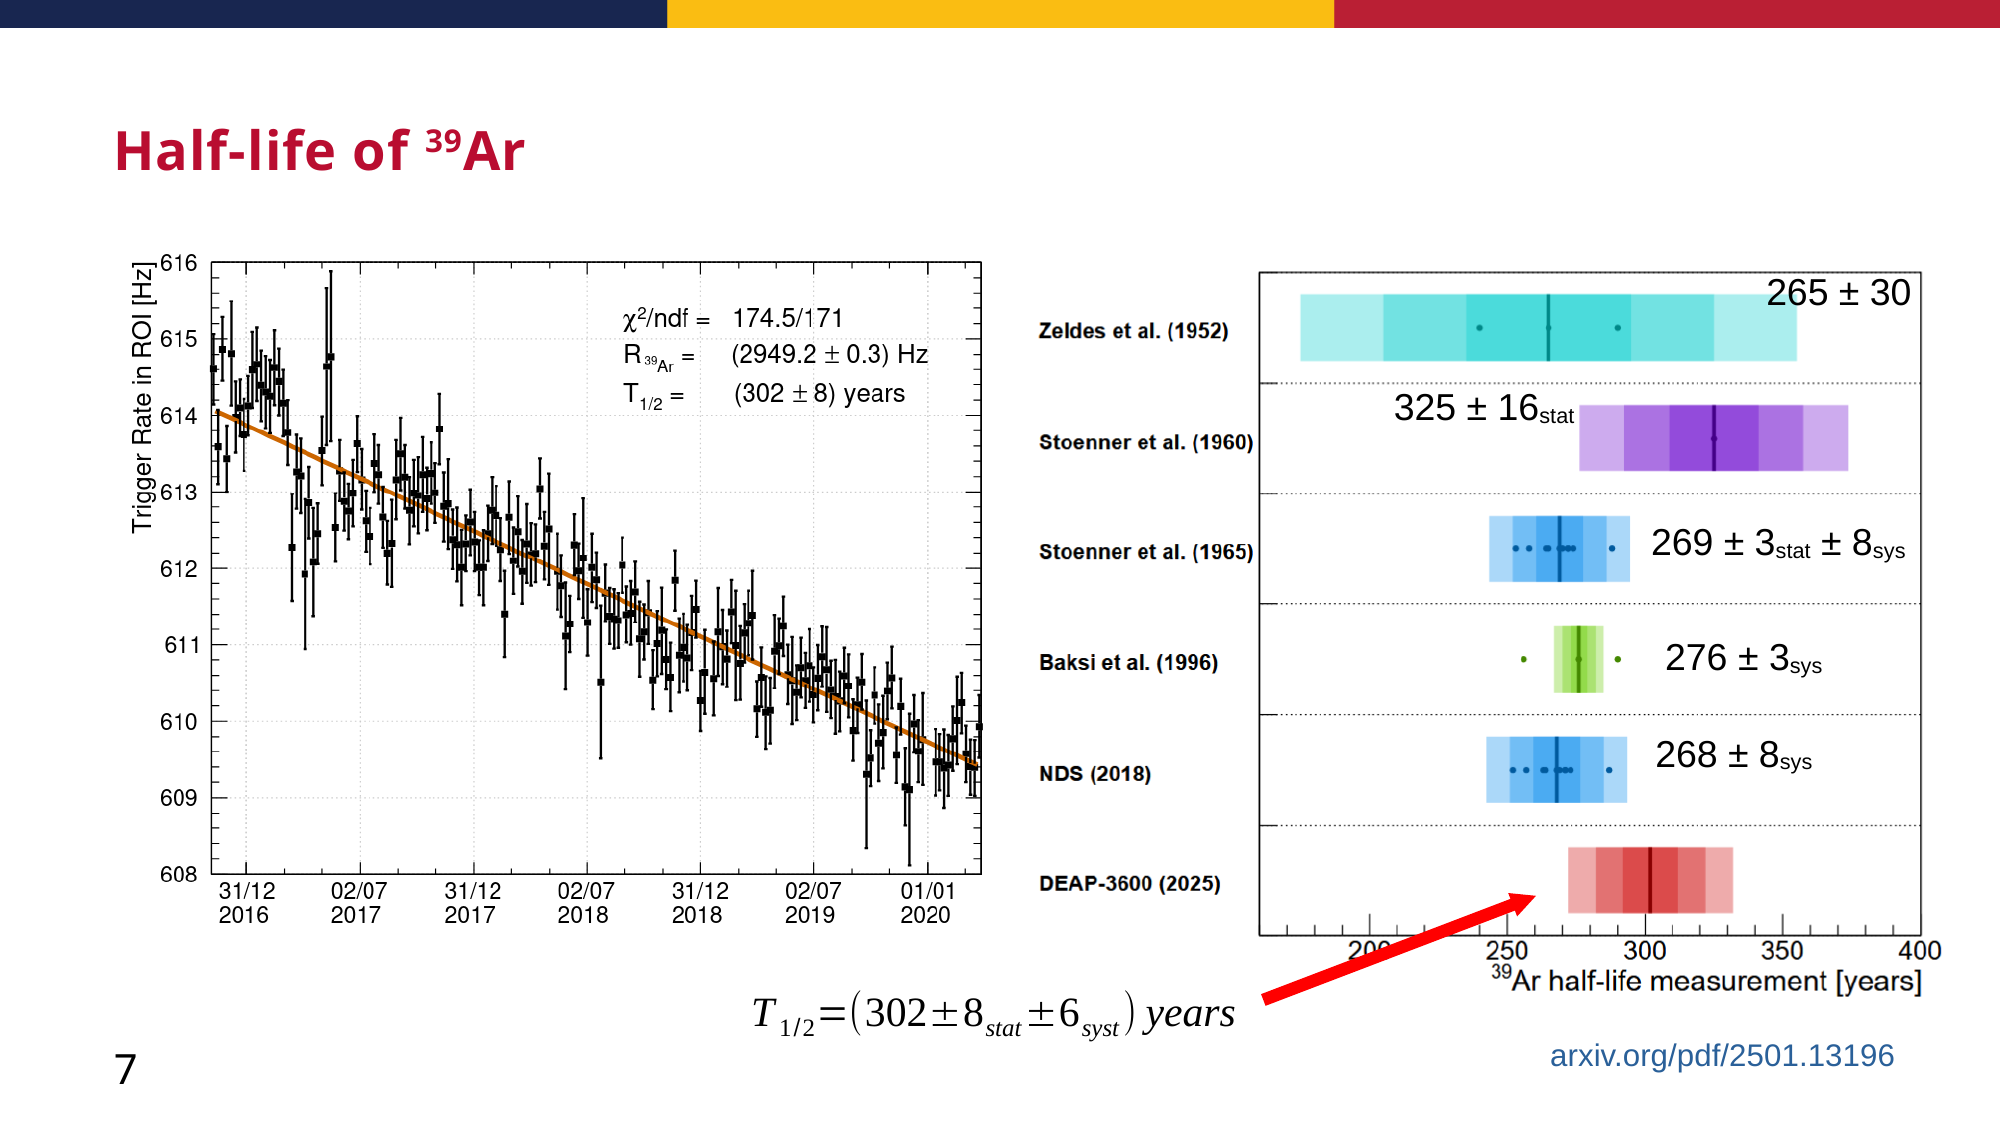

# Half-life of 39Ar
265 ± 30
325 ± 16stat
269 ± 3stat ± 8sys
276 ± 3sys
268 ± 8sys
arxiv.org/pdf/2501.13196